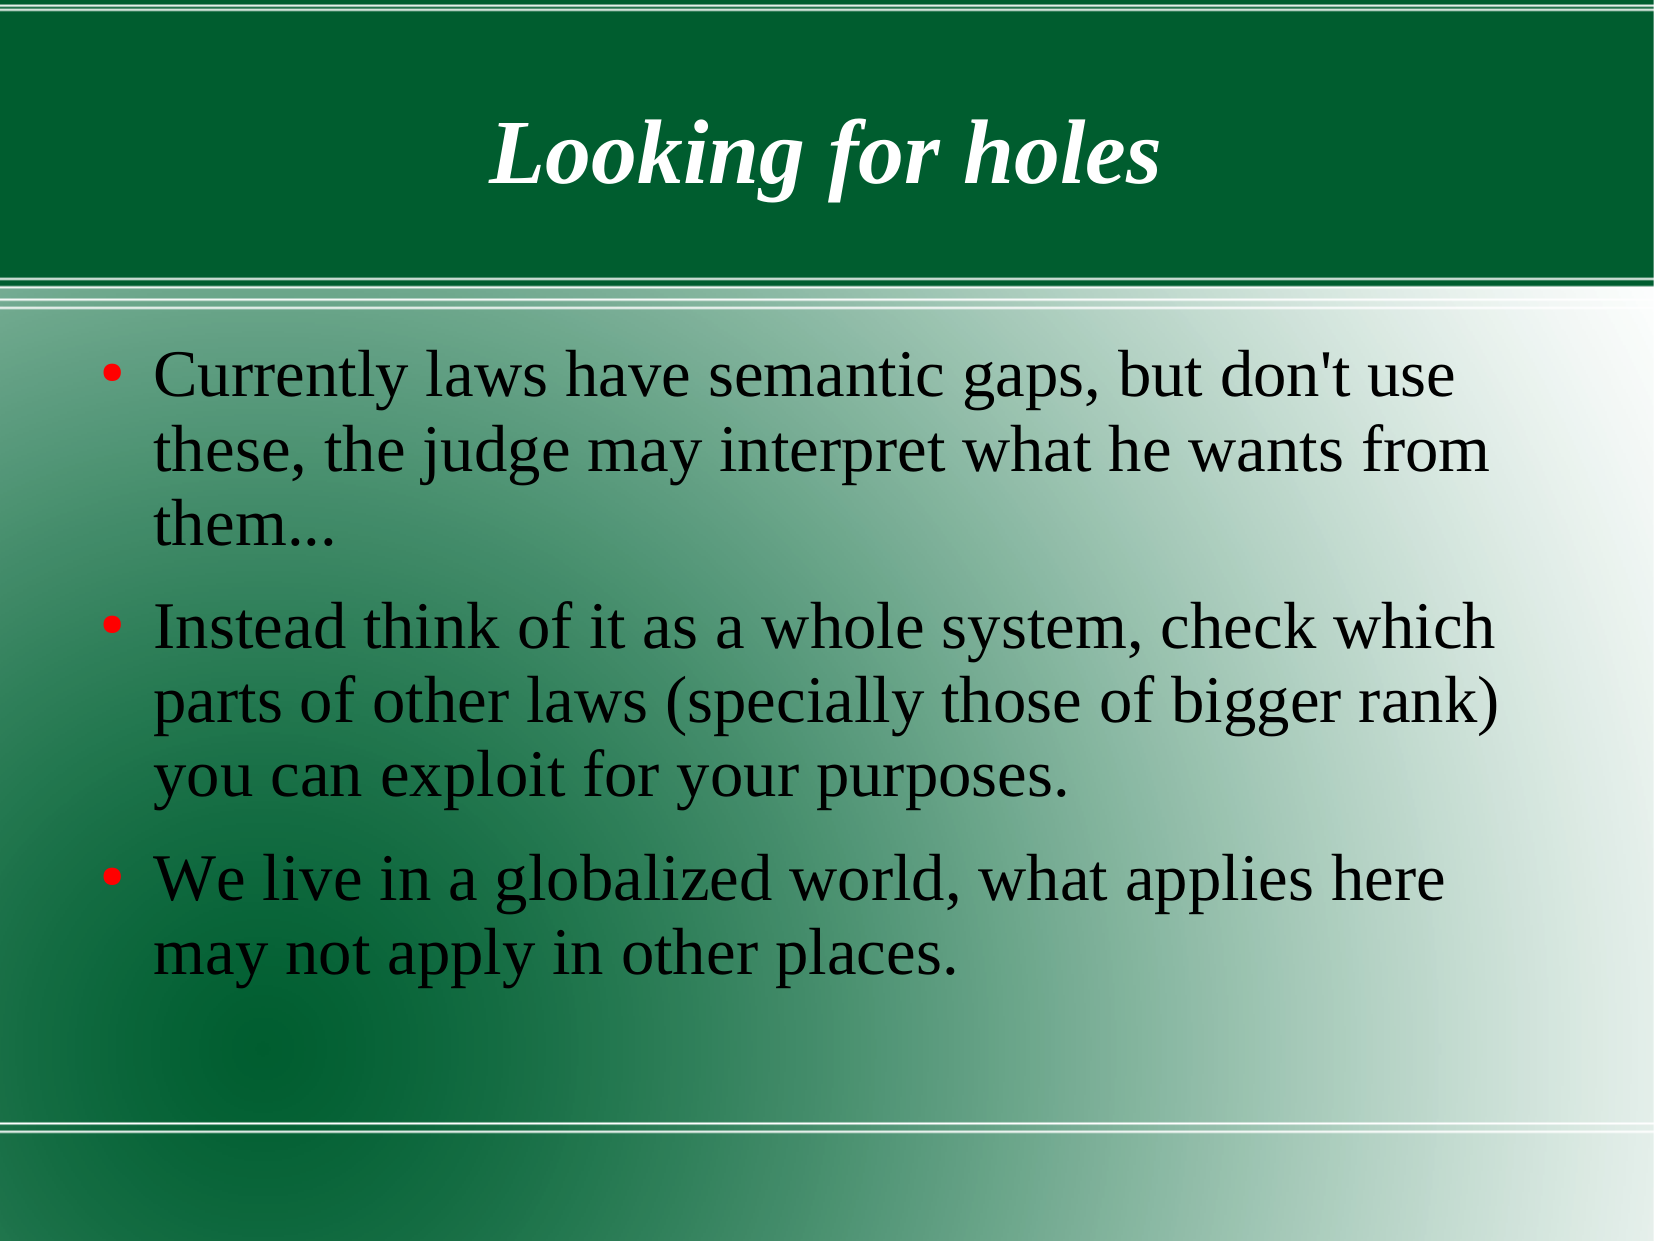

# Looking for holes
Currently laws have semantic gaps, but don't use these, the judge may interpret what he wants from them...
Instead think of it as a whole system, check which parts of other laws (specially those of bigger rank) you can exploit for your purposes.
We live in a globalized world, what applies here may not apply in other places.